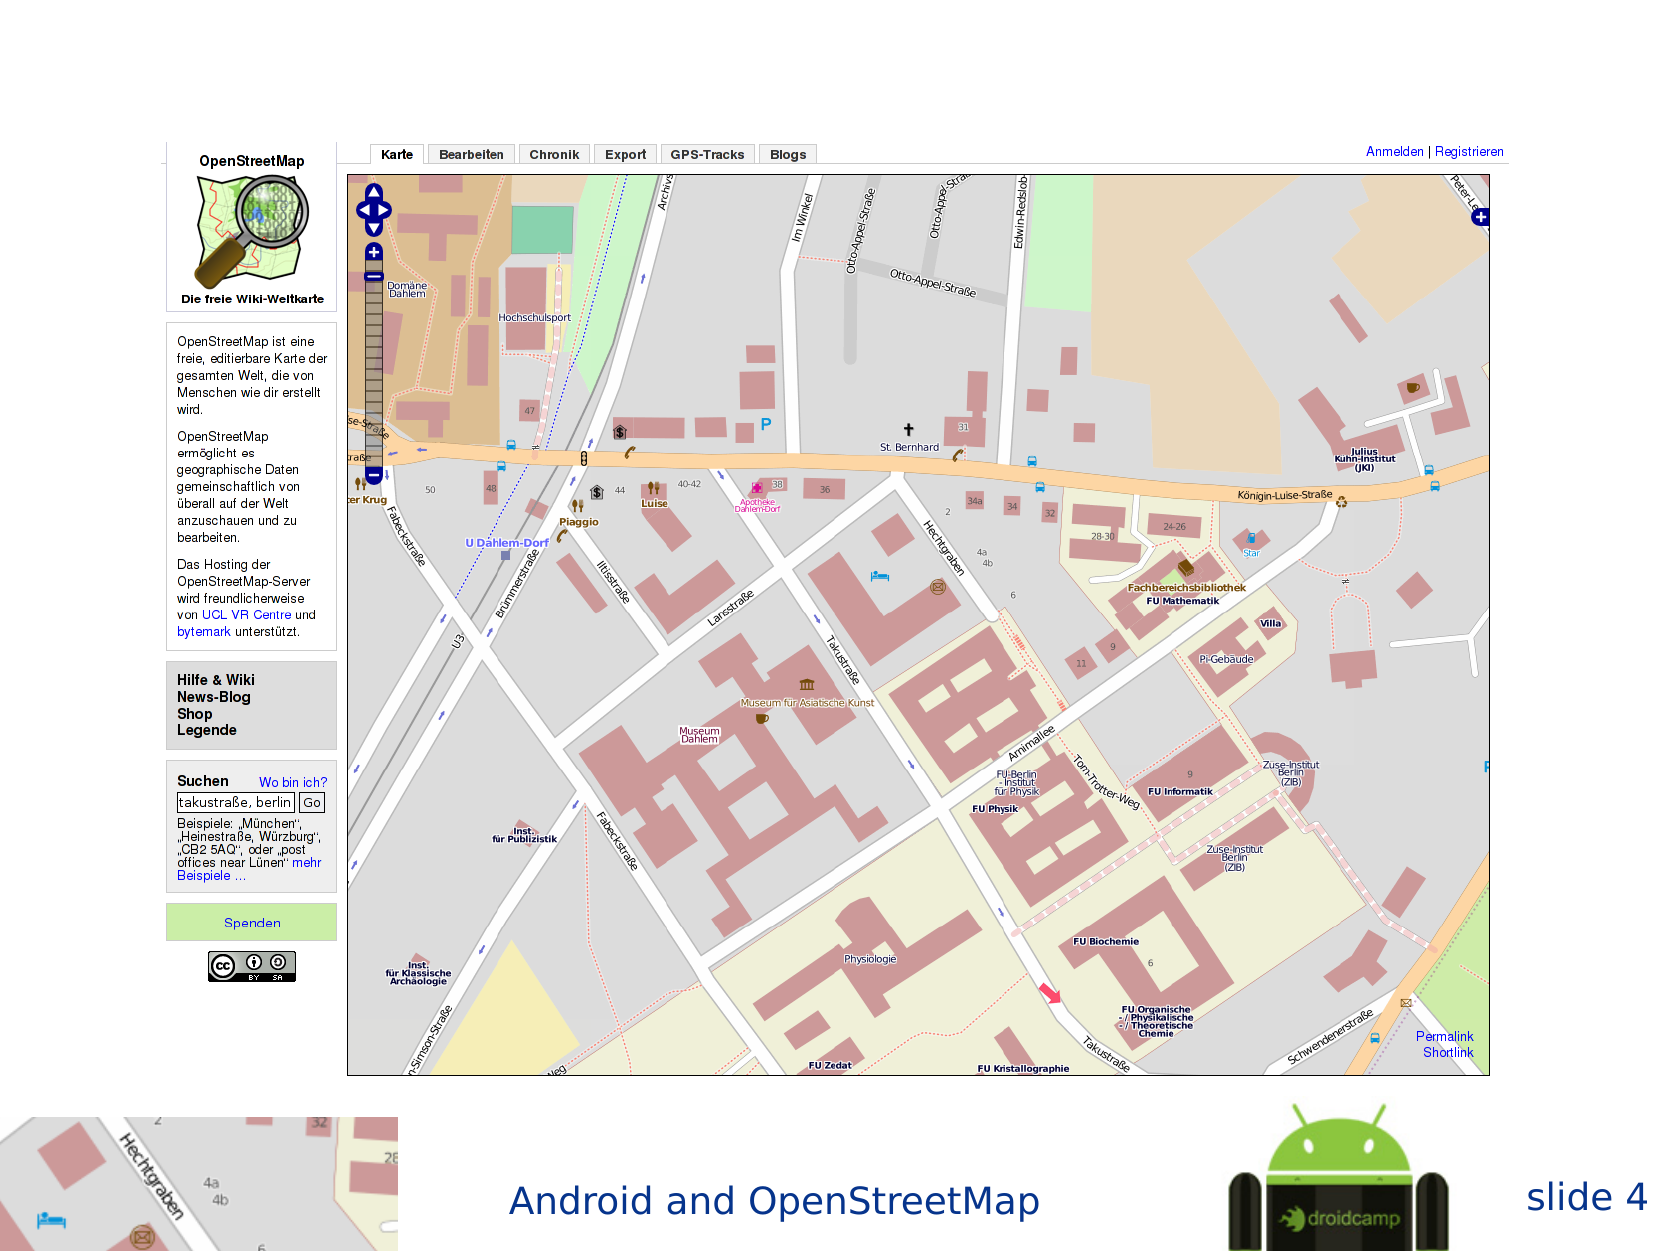

# Example Map
4
Title (to be modified under View - Footer)